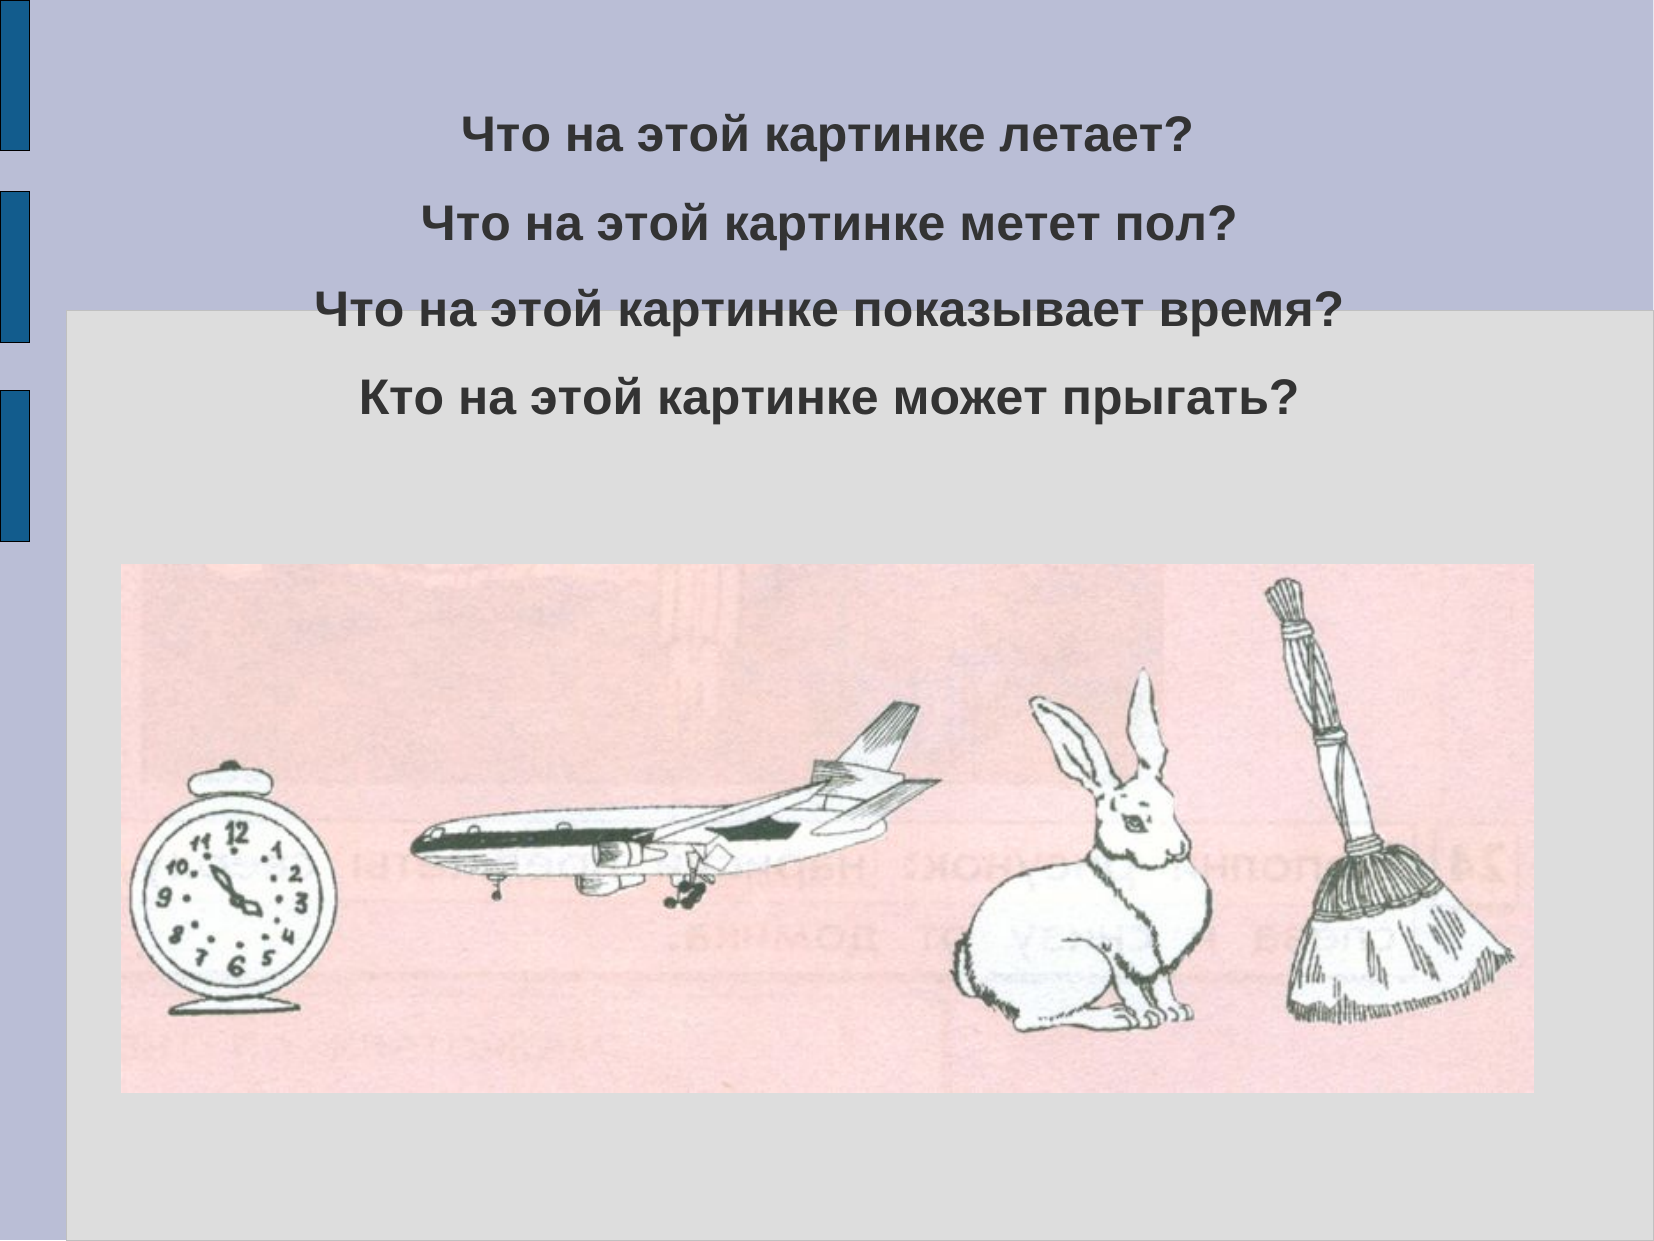

# Что на этой картинке летает?
Что на этой картинке метет пол?
Что на этой картинке показывает время?
Кто на этой картинке может прыгать?